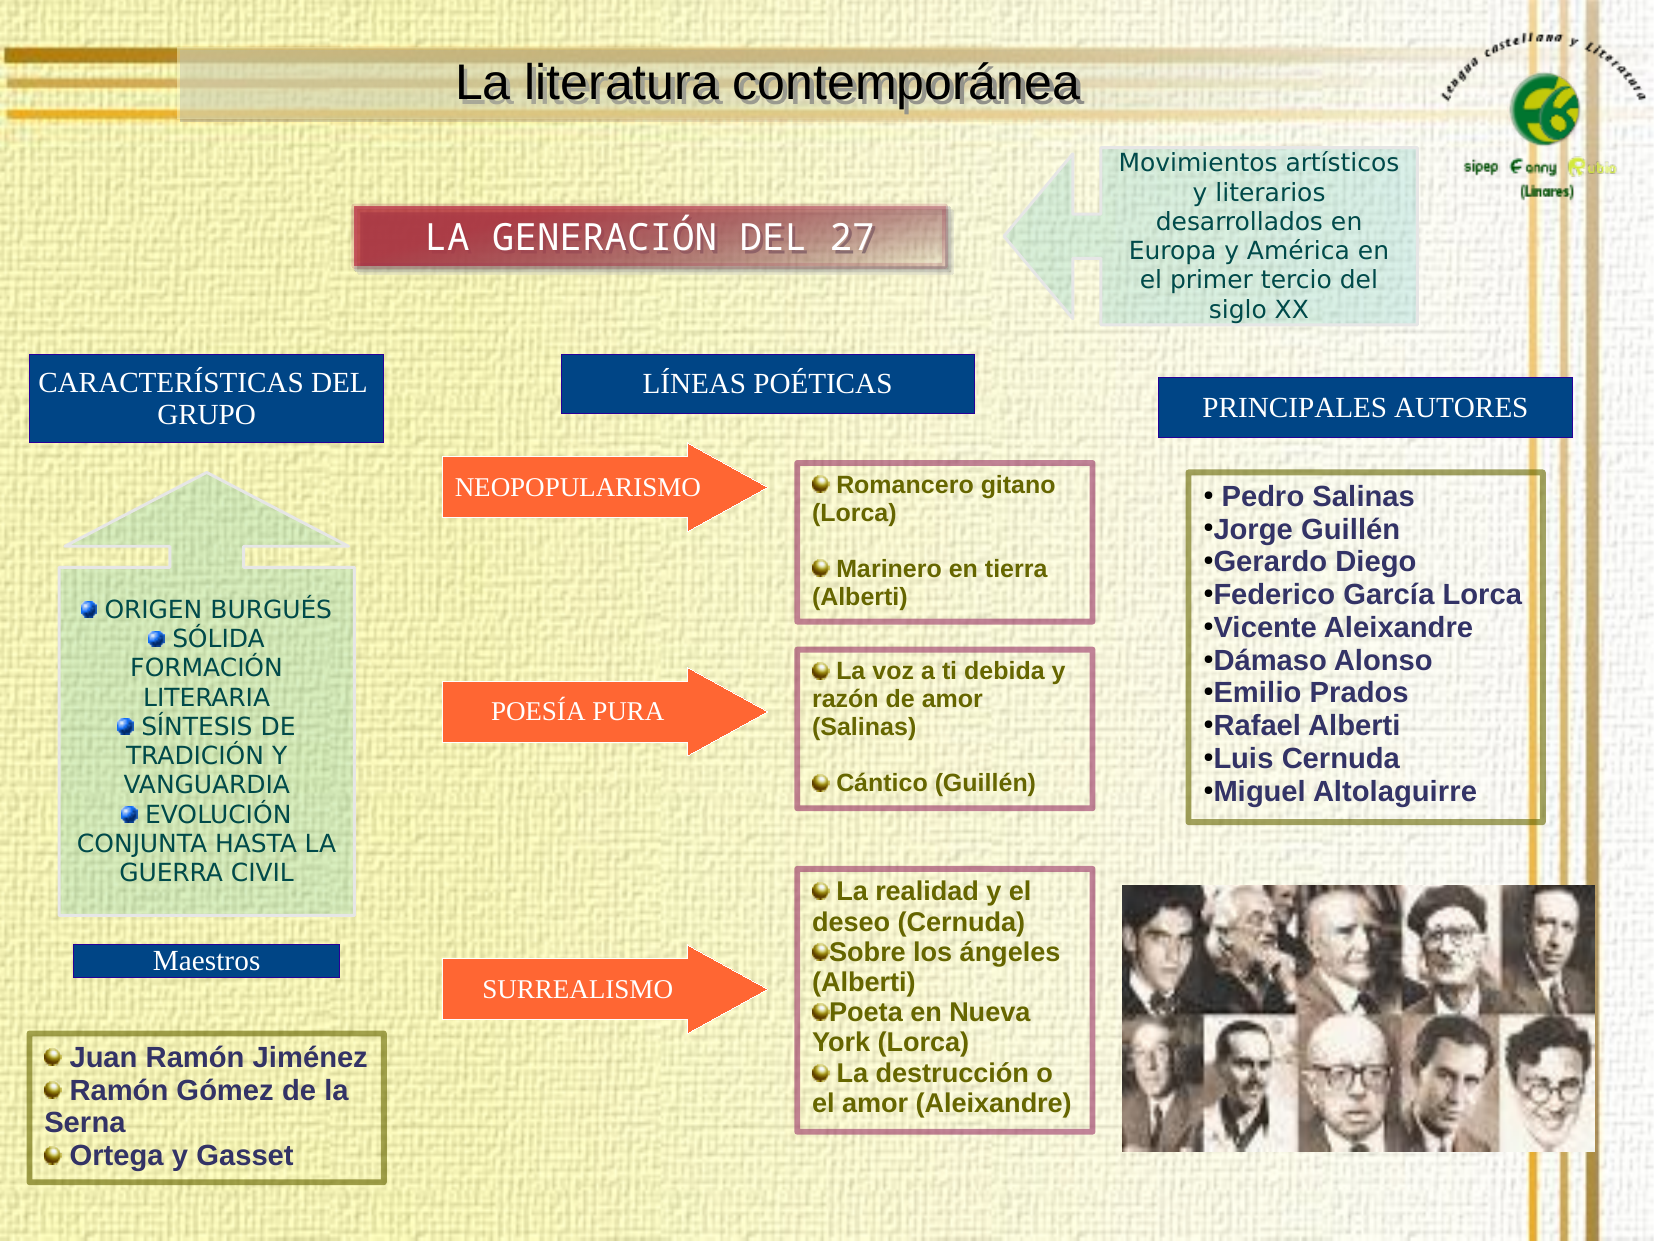

La literatura contemporánea
Movimientos artísticos y literarios desarrollados en Europa y América en el primer tercio del siglo XX
LA GENERACIÓN DEL 27
CARACTERÍSTICAS DEL GRUPO
LÍNEAS POÉTICAS
PRINCIPALES AUTORES
NEOPOPULARISMO
 Romancero gitano (Lorca)
 Marinero en tierra (Alberti)
 ORIGEN BURGUÉS
 SÓLIDA FORMACIÓN LITERARIA
 SÍNTESIS DE TRADICIÓN Y VANGUARDIA
 EVOLUCIÓN CONJUNTA HASTA LA GUERRA CIVIL
 Pedro Salinas
Jorge Guillén
Gerardo Diego
Federico García Lorca
Vicente Aleixandre
Dámaso Alonso
Emilio Prados
Rafael Alberti
Luis Cernuda
Miguel Altolaguirre
 La voz a ti debida y razón de amor (Salinas)
 Cántico (Guillén)
POESÍA PURA
 La realidad y el deseo (Cernuda)
Sobre los ángeles (Alberti)
Poeta en Nueva York (Lorca)
 La destrucción o el amor (Aleixandre)
Maestros
SURREALISMO
 Juan Ramón Jiménez
 Ramón Gómez de la Serna
 Ortega y Gasset